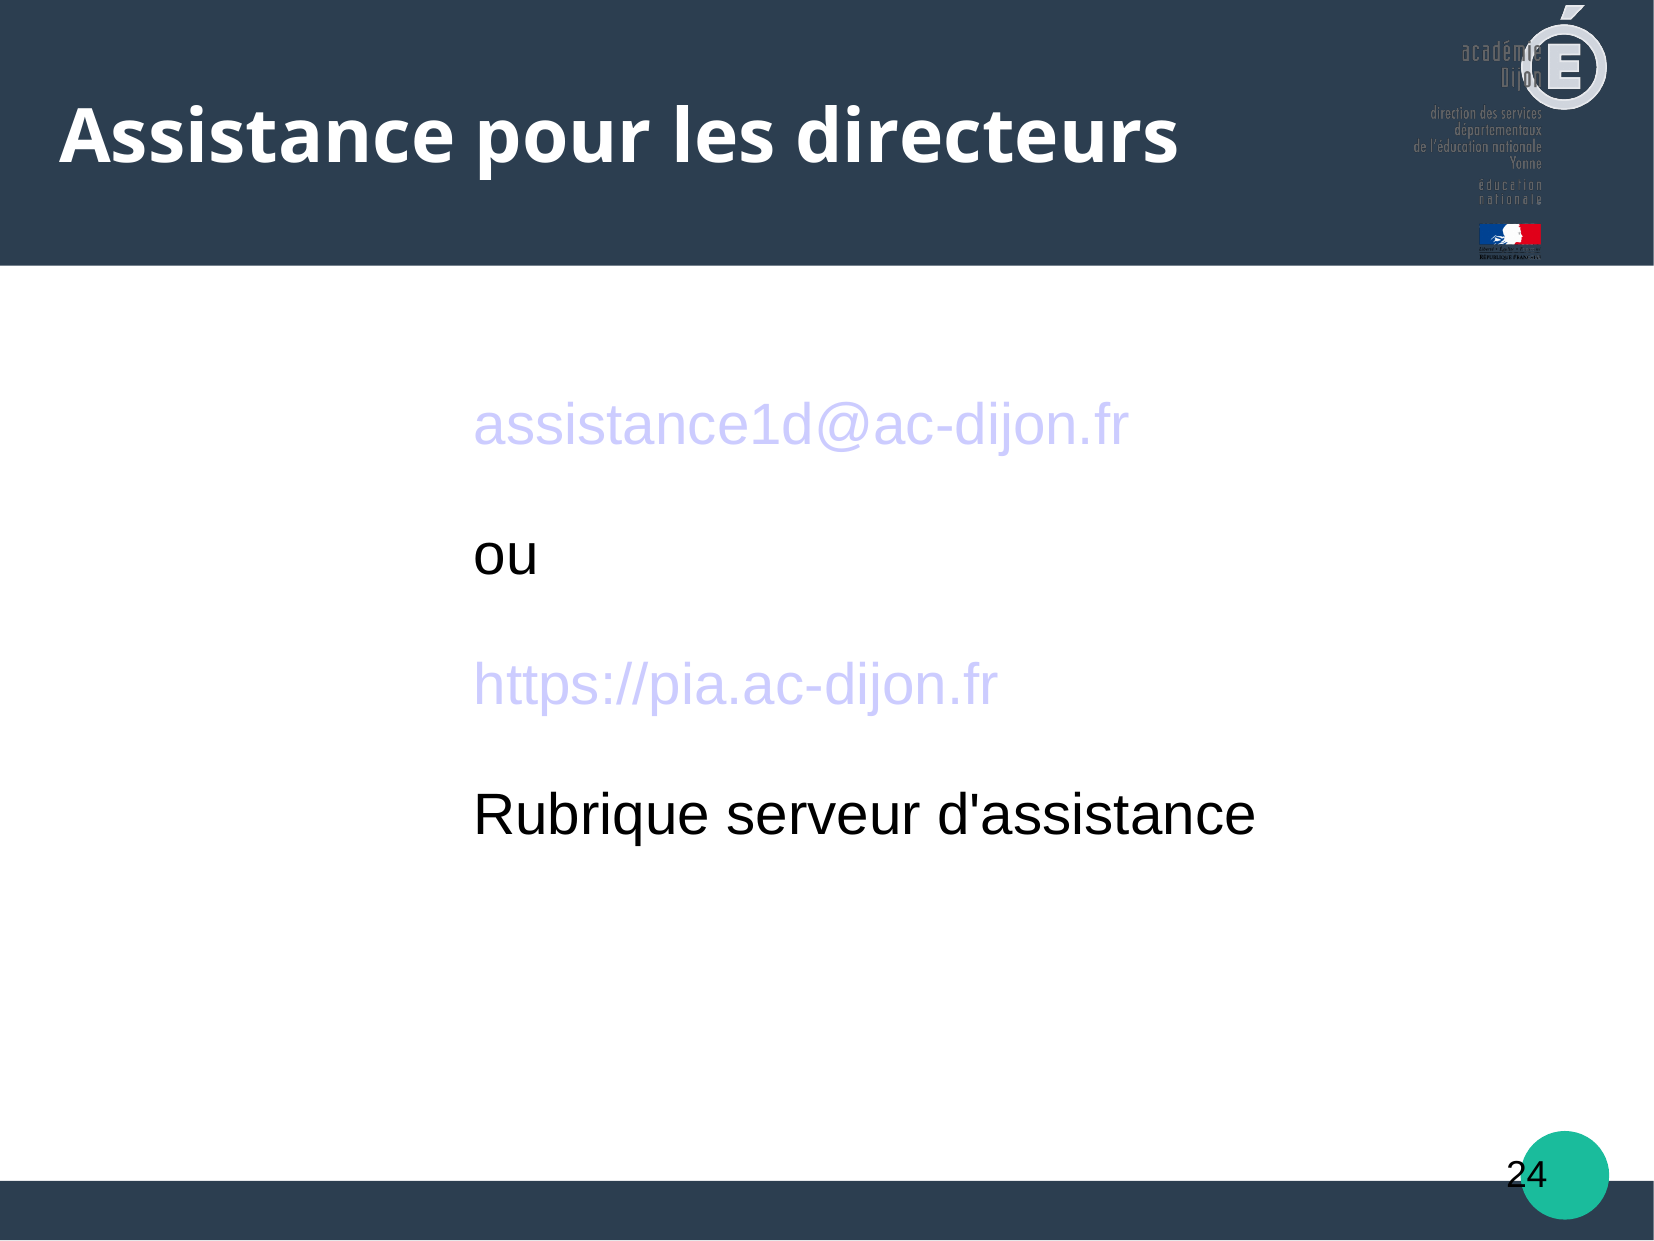

# Assistance pour les directeurs
assistance1d@ac-dijon.fr
ou
https://pia.ac-dijon.fr
Rubrique serveur d'assistance
24